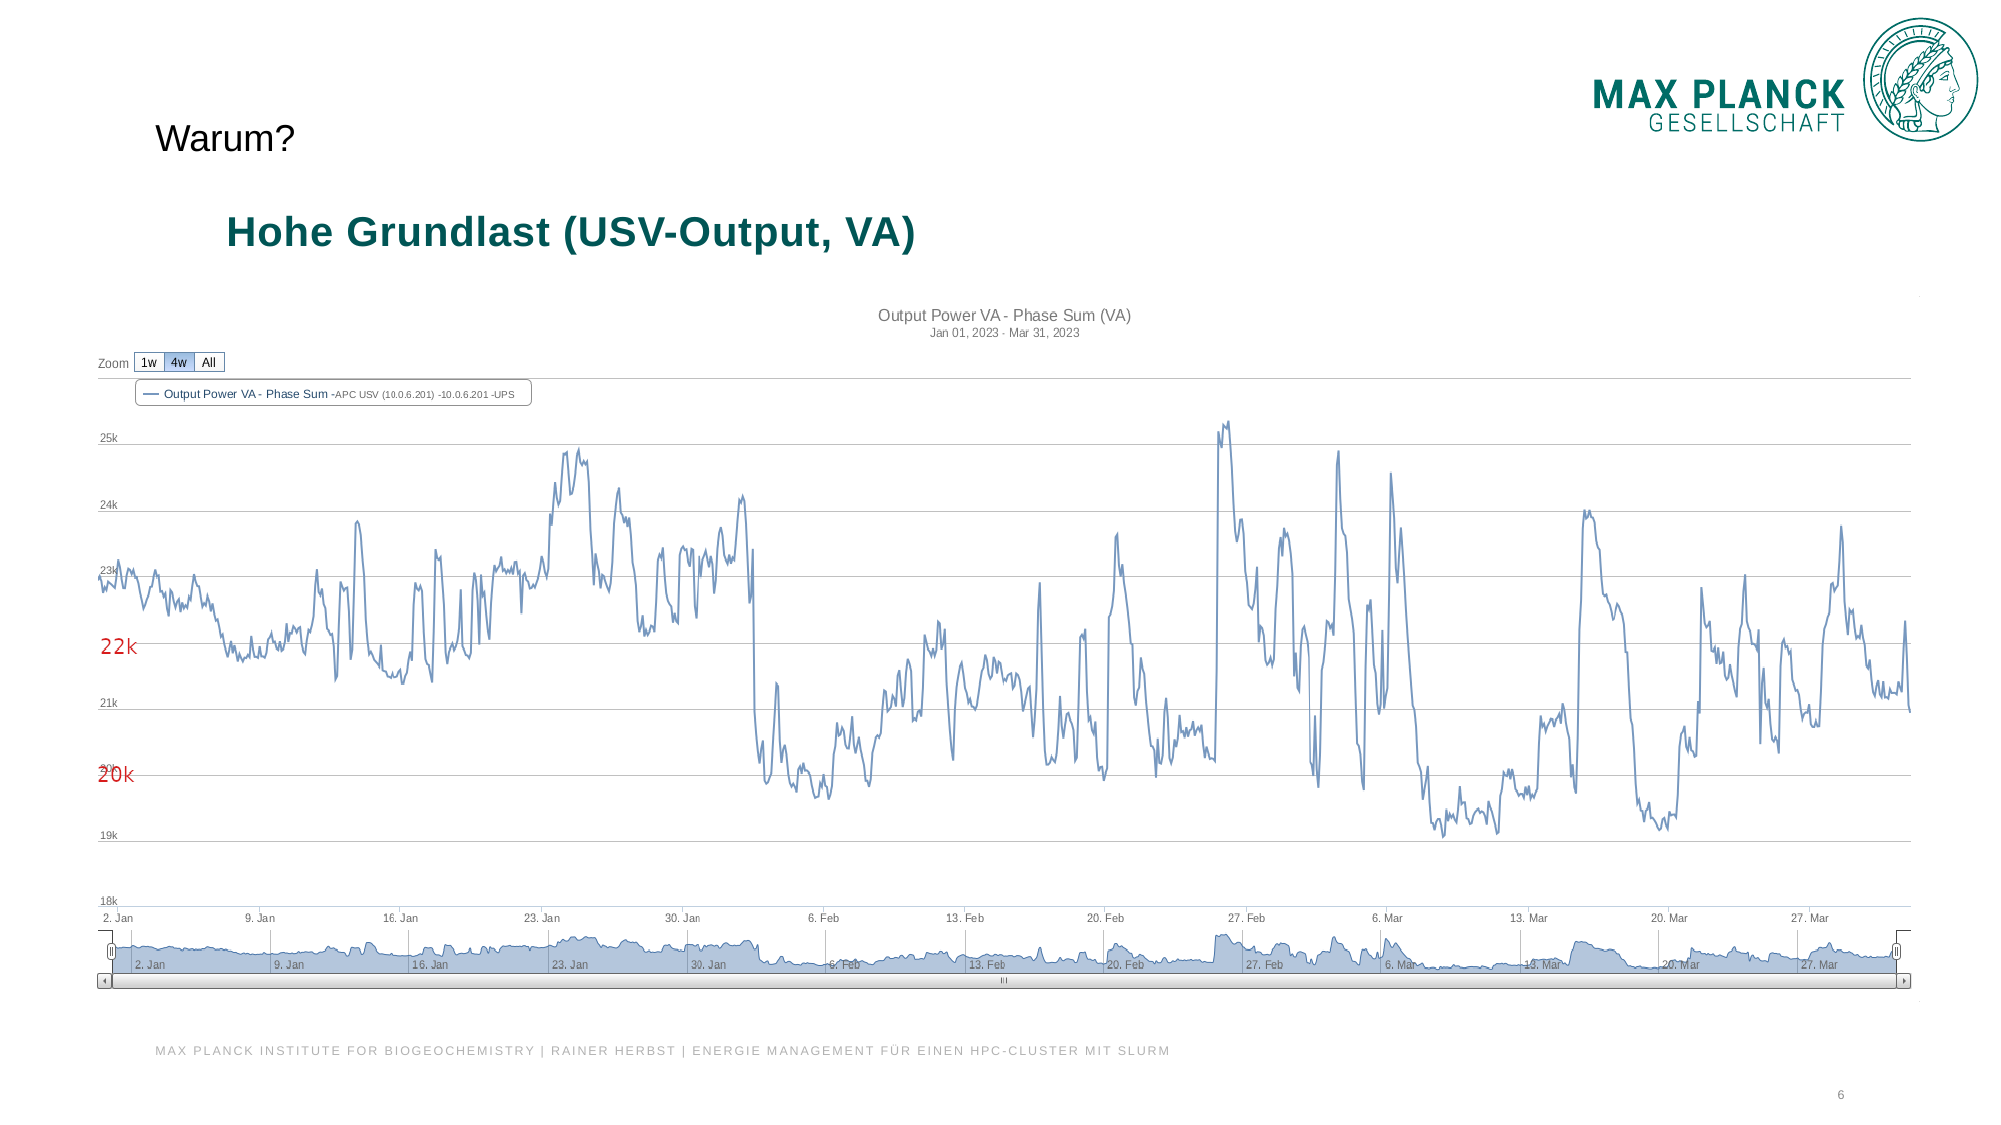

Warum?
# Hohe Grundlast (USV-Output, VA)
Max Planck Institute for Biogeochemistry | Rainer Herbst | Energie Management für einen HPC-Cluster mit Slurm